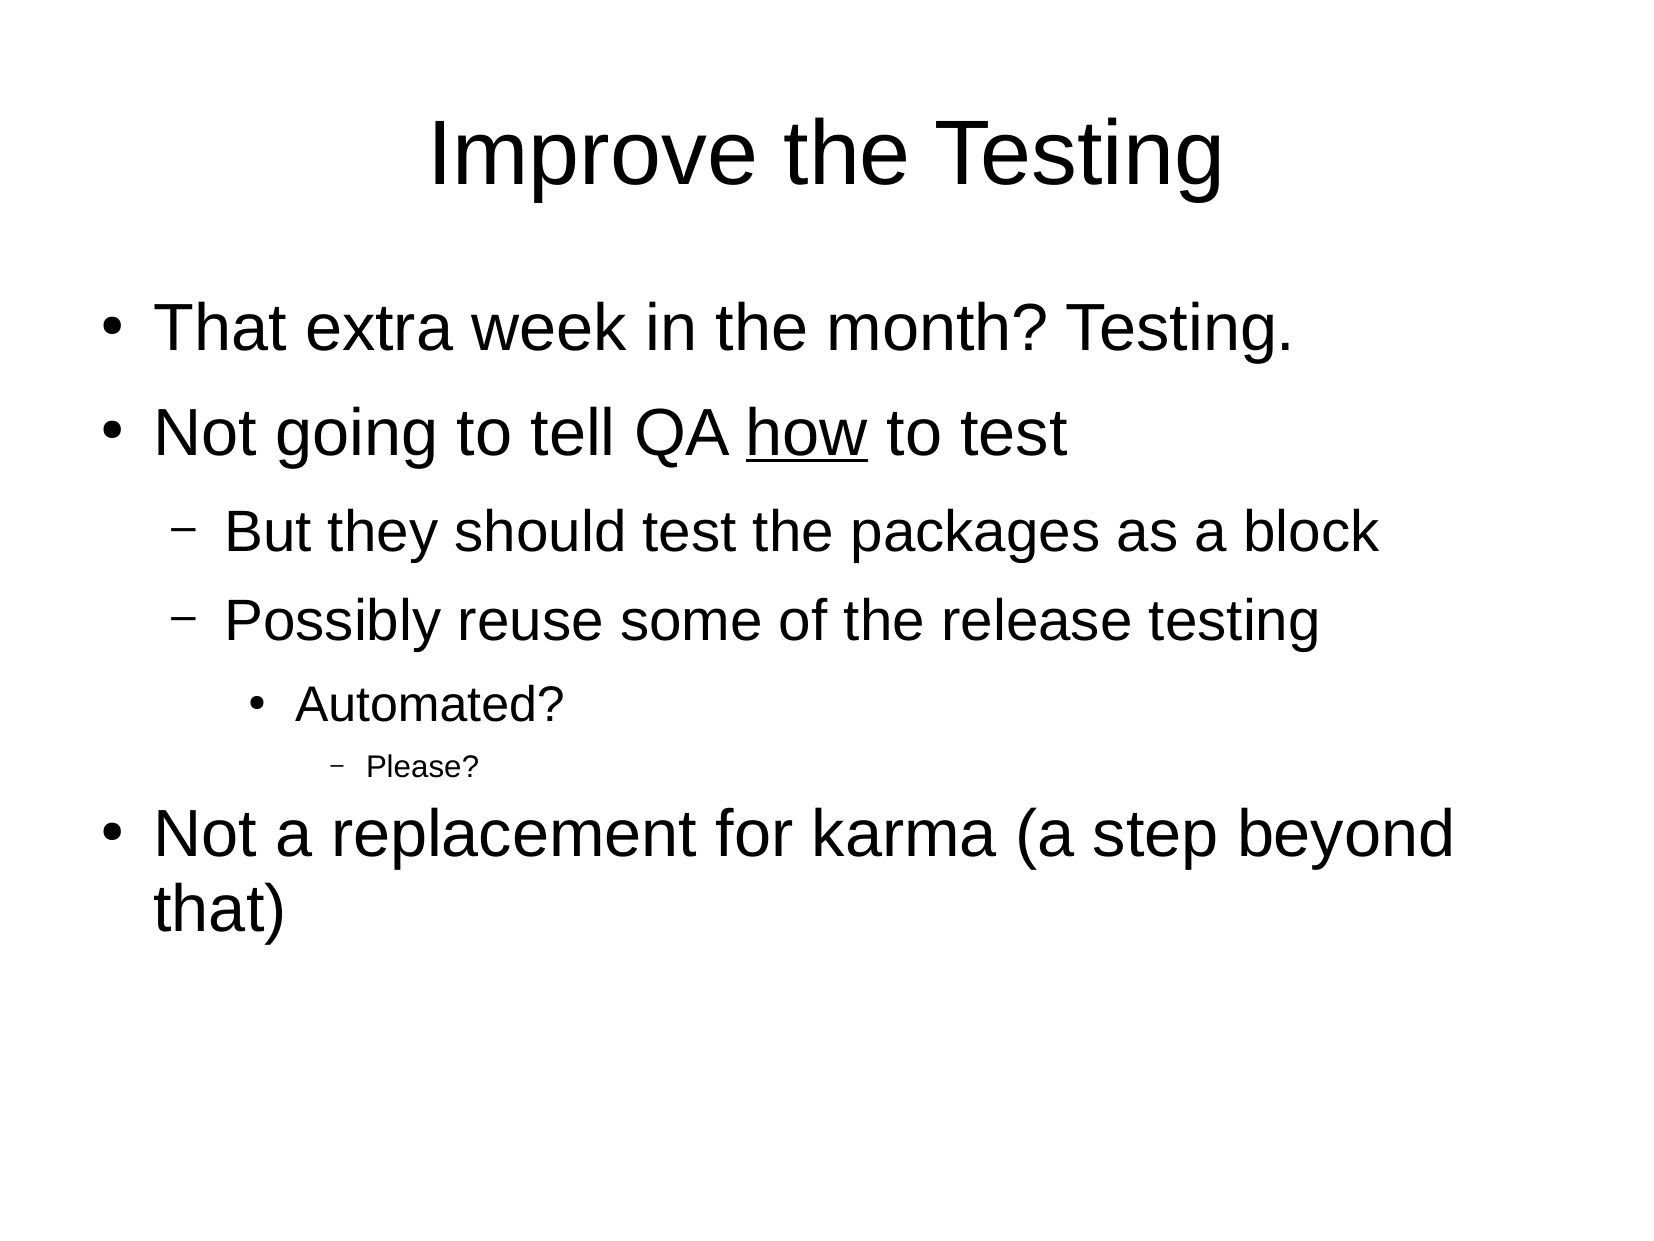

# Improve the Testing
That extra week in the month? Testing.
Not going to tell QA how to test
But they should test the packages as a block
Possibly reuse some of the release testing
Automated?
Please?
Not a replacement for karma (a step beyond that)